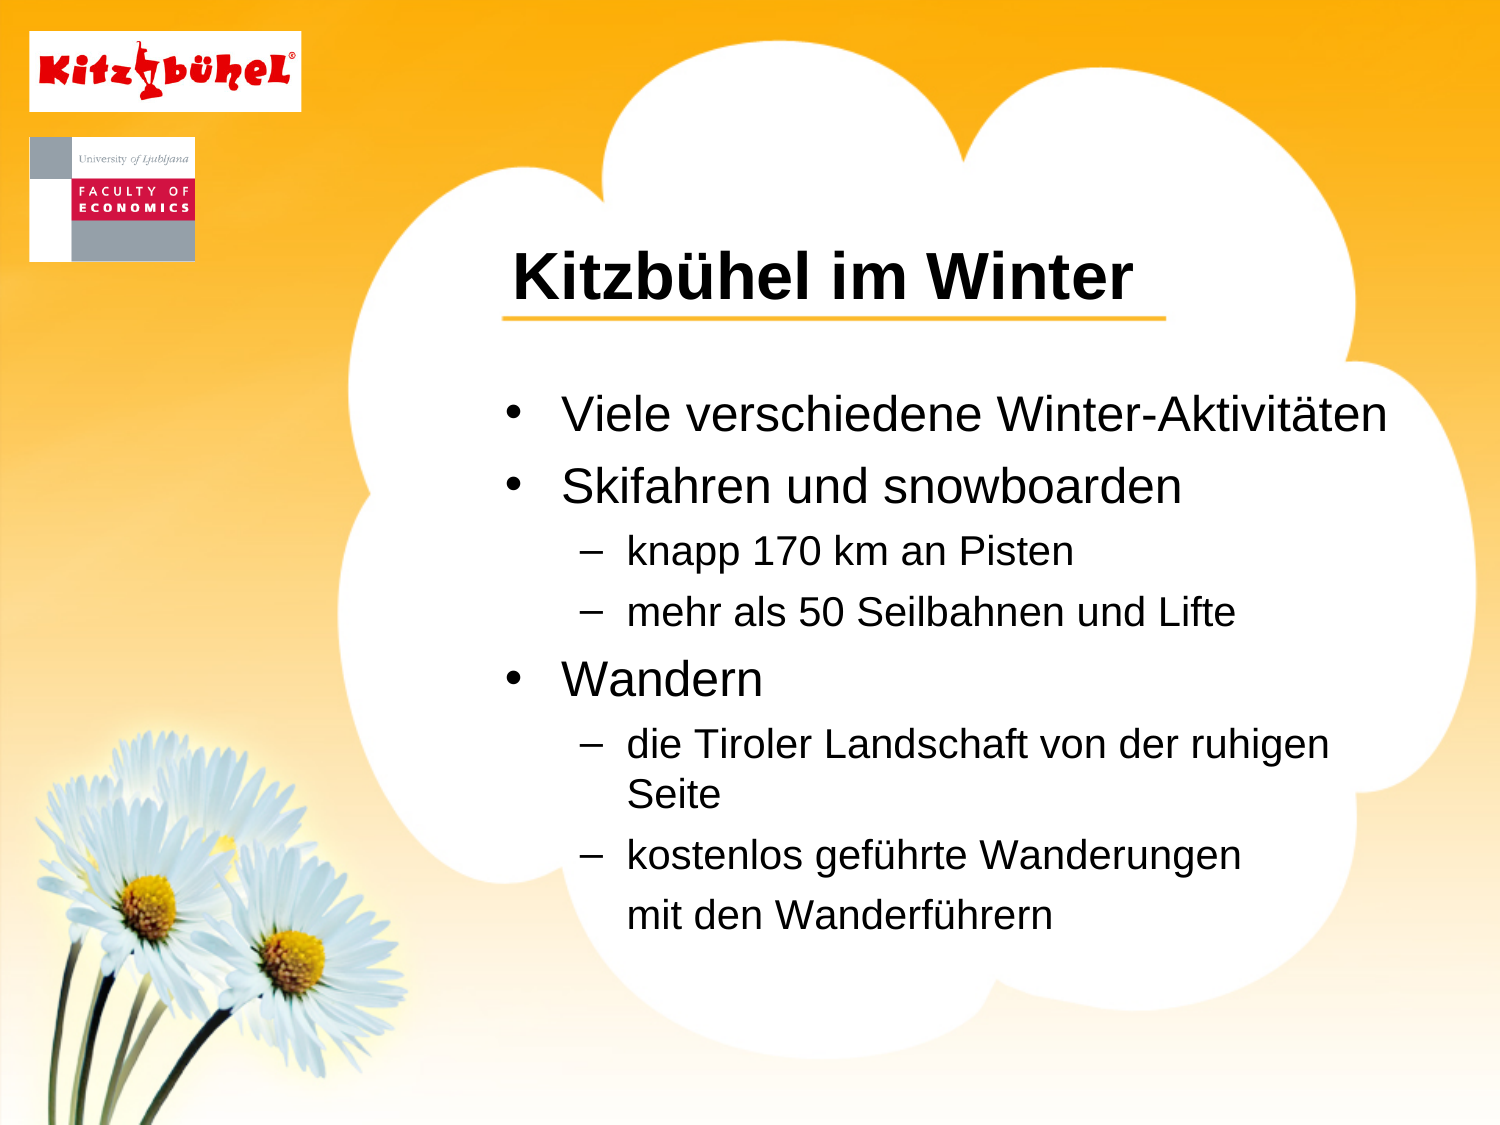

# Kitzbühel im Winter
Viele verschiedene Winter-Aktivitäten
Skifahren und snowboarden
knapp 170 km an Pisten
mehr als 50 Seilbahnen und Lifte
Wandern
die Tiroler Landschaft von der ruhigen Seite
kostenlos geführte Wanderungen
	mit den Wanderführern